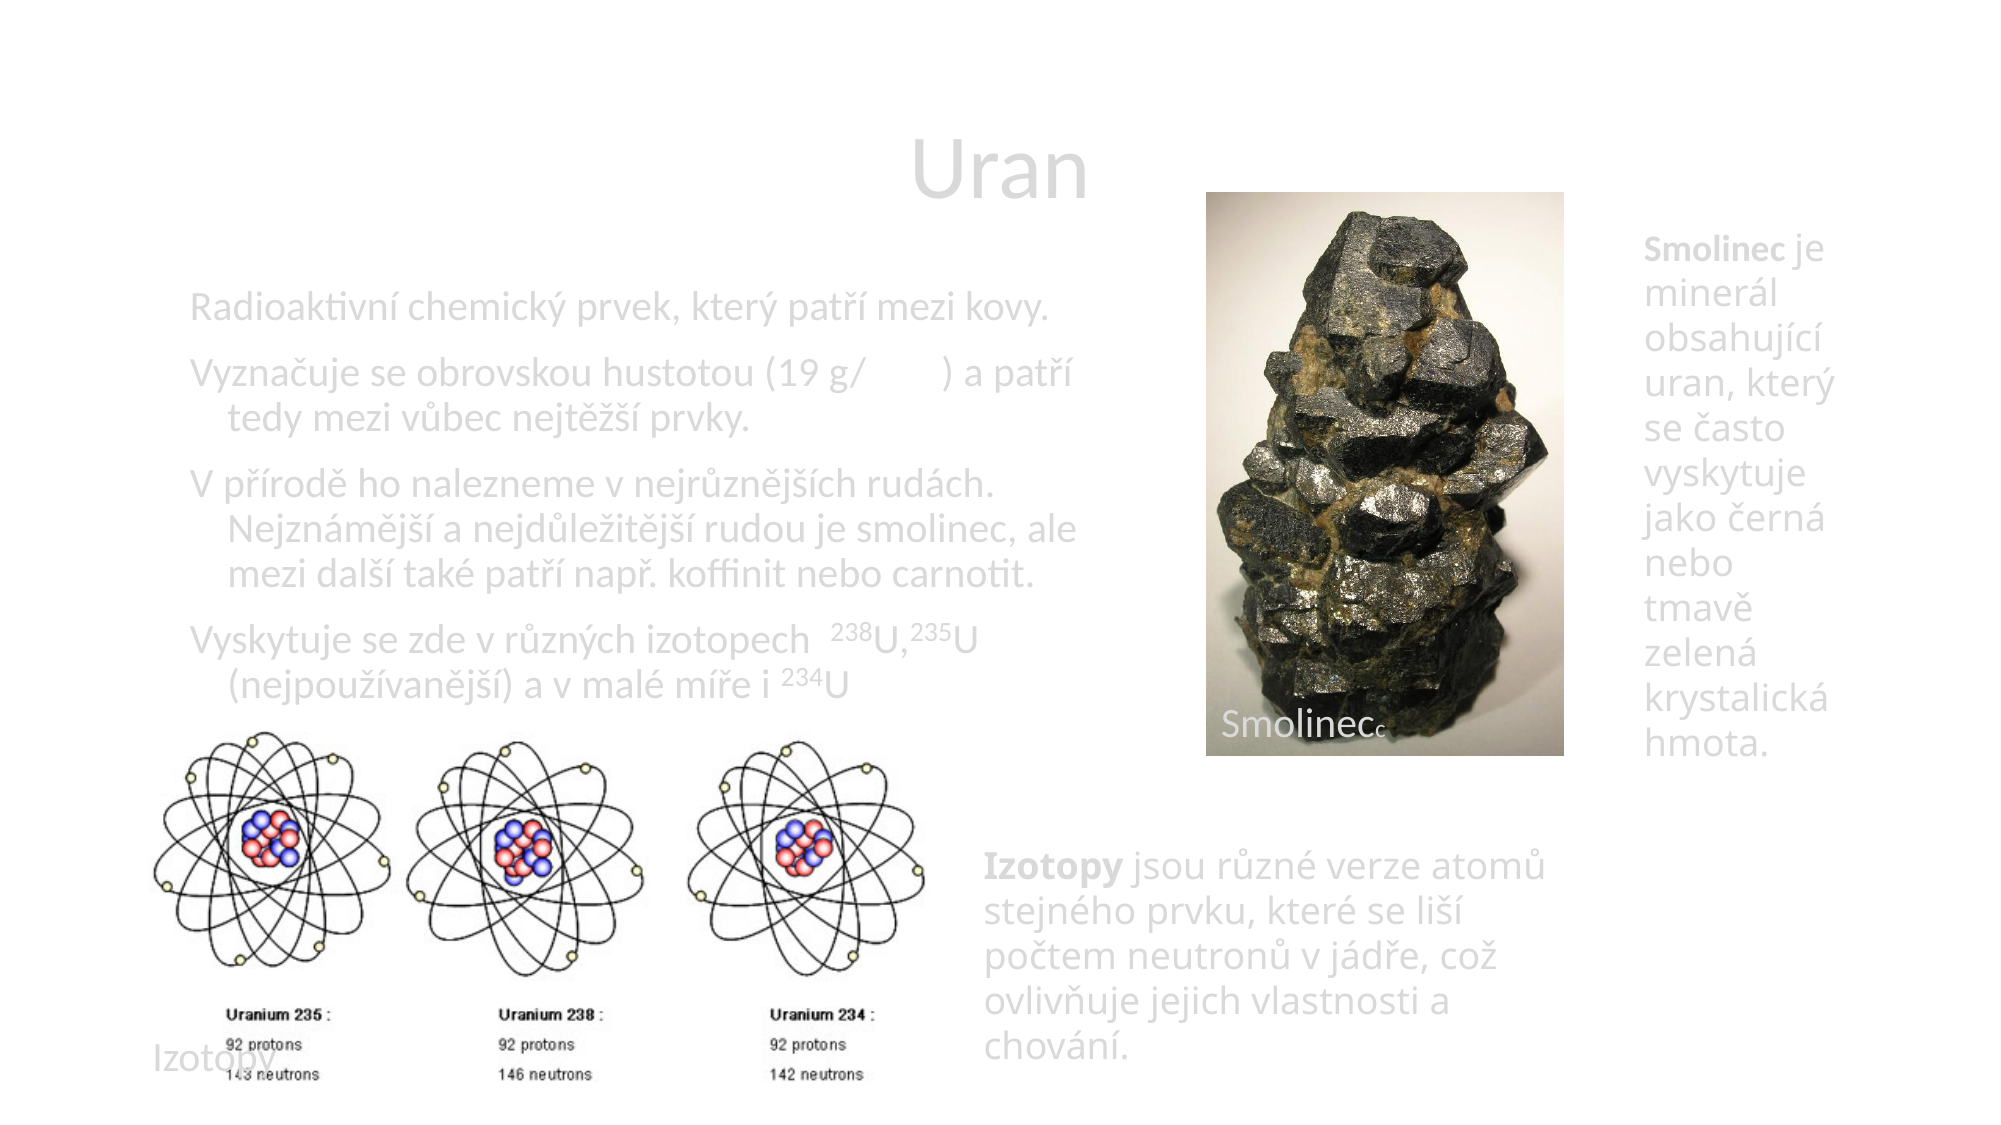

# Uran
Smolinec je minerál obsahující uran, který se často vyskytuje jako černá nebo tmavě zelená krystalická hmota.
Radioaktivní chemický prvek, který patří mezi kovy.
Vyznačuje se obrovskou hustotou (19 g/ cm3) a patří tedy mezi vůbec nejtěžší prvky.
V přírodě ho nalezneme v nejrůznějších rudách. Nejznámější a nejdůležitější rudou je smolinec, ale mezi další také patří např. koffinit nebo carnotit.
Vyskytuje se zde v různých izotopech 238U,235U (nejpoužívanější) a v malé míře i 234U
Smolinecc
Izotopy jsou různé verze atomů stejného prvku, které se liší počtem neutronů v jádře, což ovlivňuje jejich vlastnosti a chování.
Izotopy